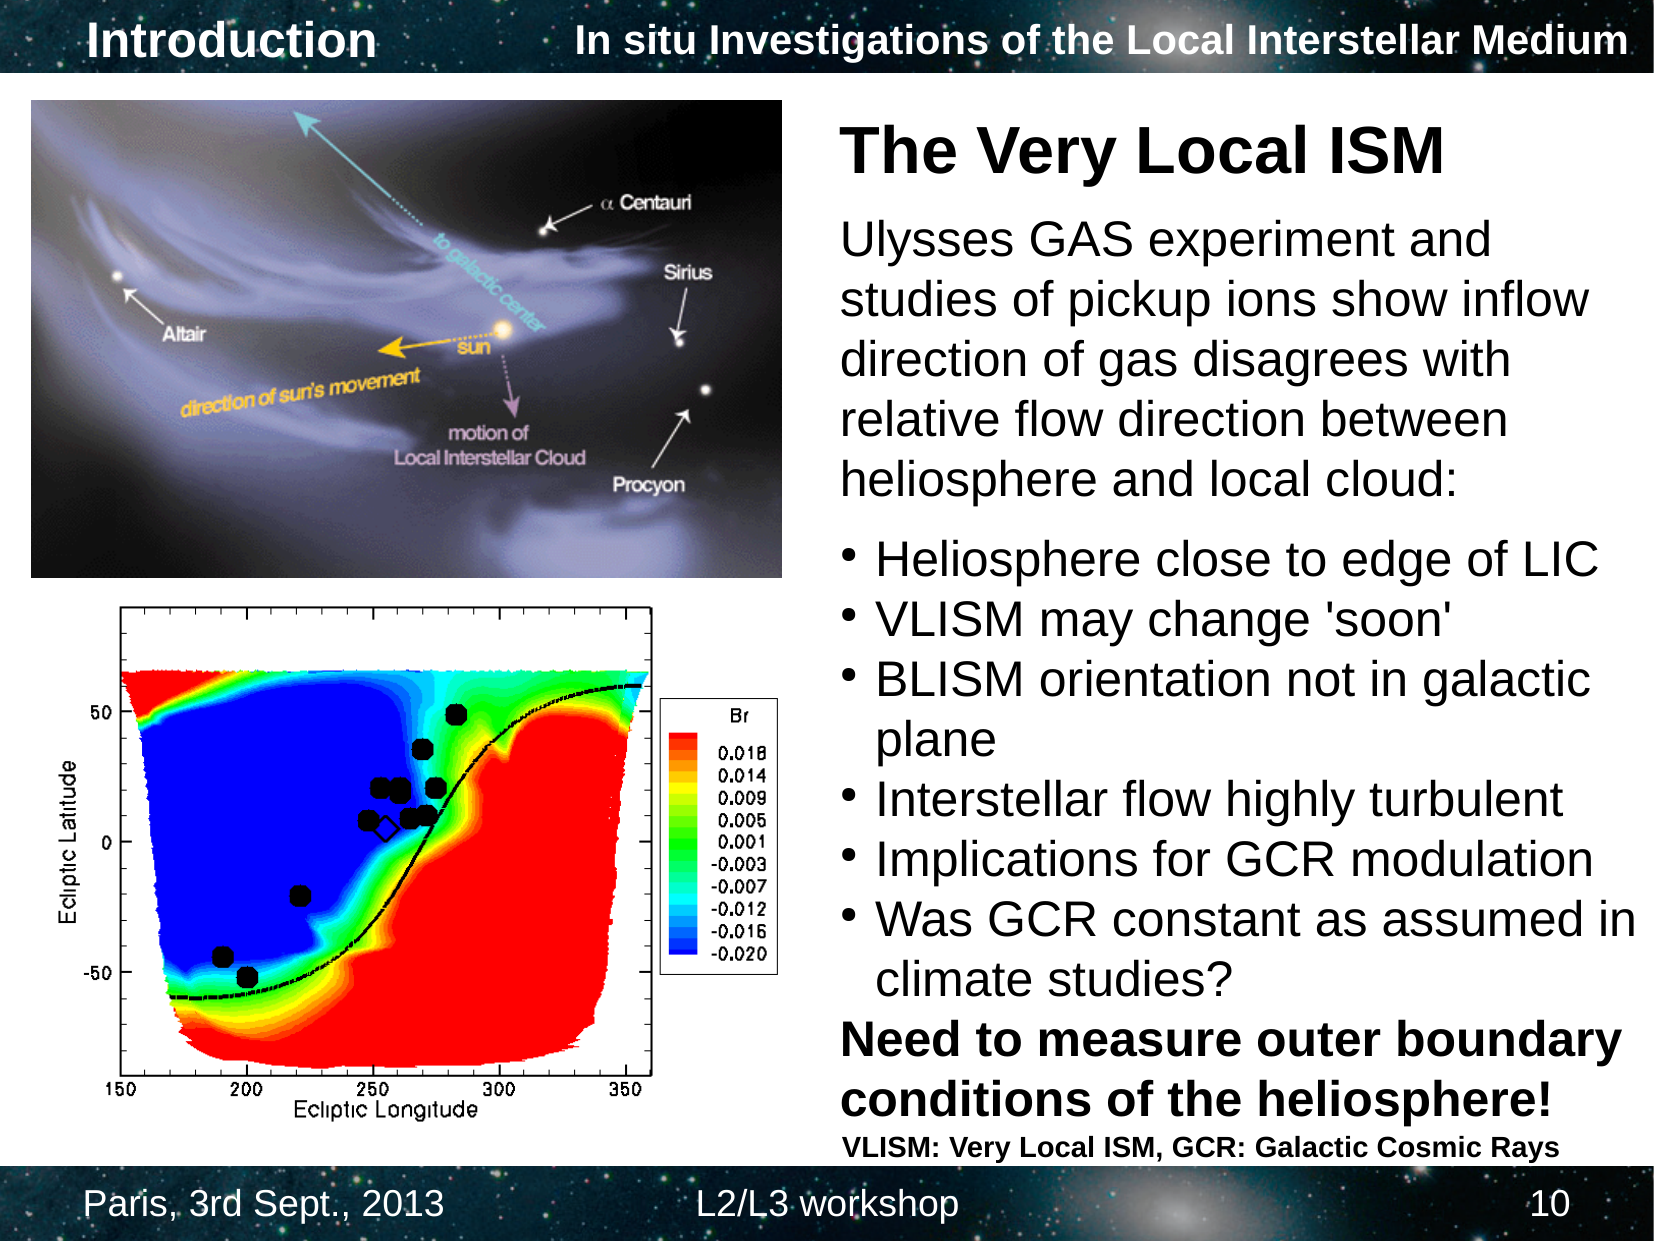

Introduction
The Very Local ISM
Ulysses GAS experiment and studies of pickup ions show inflow direction of gas disagrees with relative flow direction between heliosphere and local cloud:
Heliosphere close to edge of LIC
VLISM may change 'soon'
BLISM orientation not in galactic plane
Interstellar flow highly turbulent
Implications for GCR modulation
Was GCR constant as assumed in climate studies?
Need to measure outer boundary conditions of the heliosphere!
VLISM: Very Local ISM, GCR: Galactic Cosmic Rays